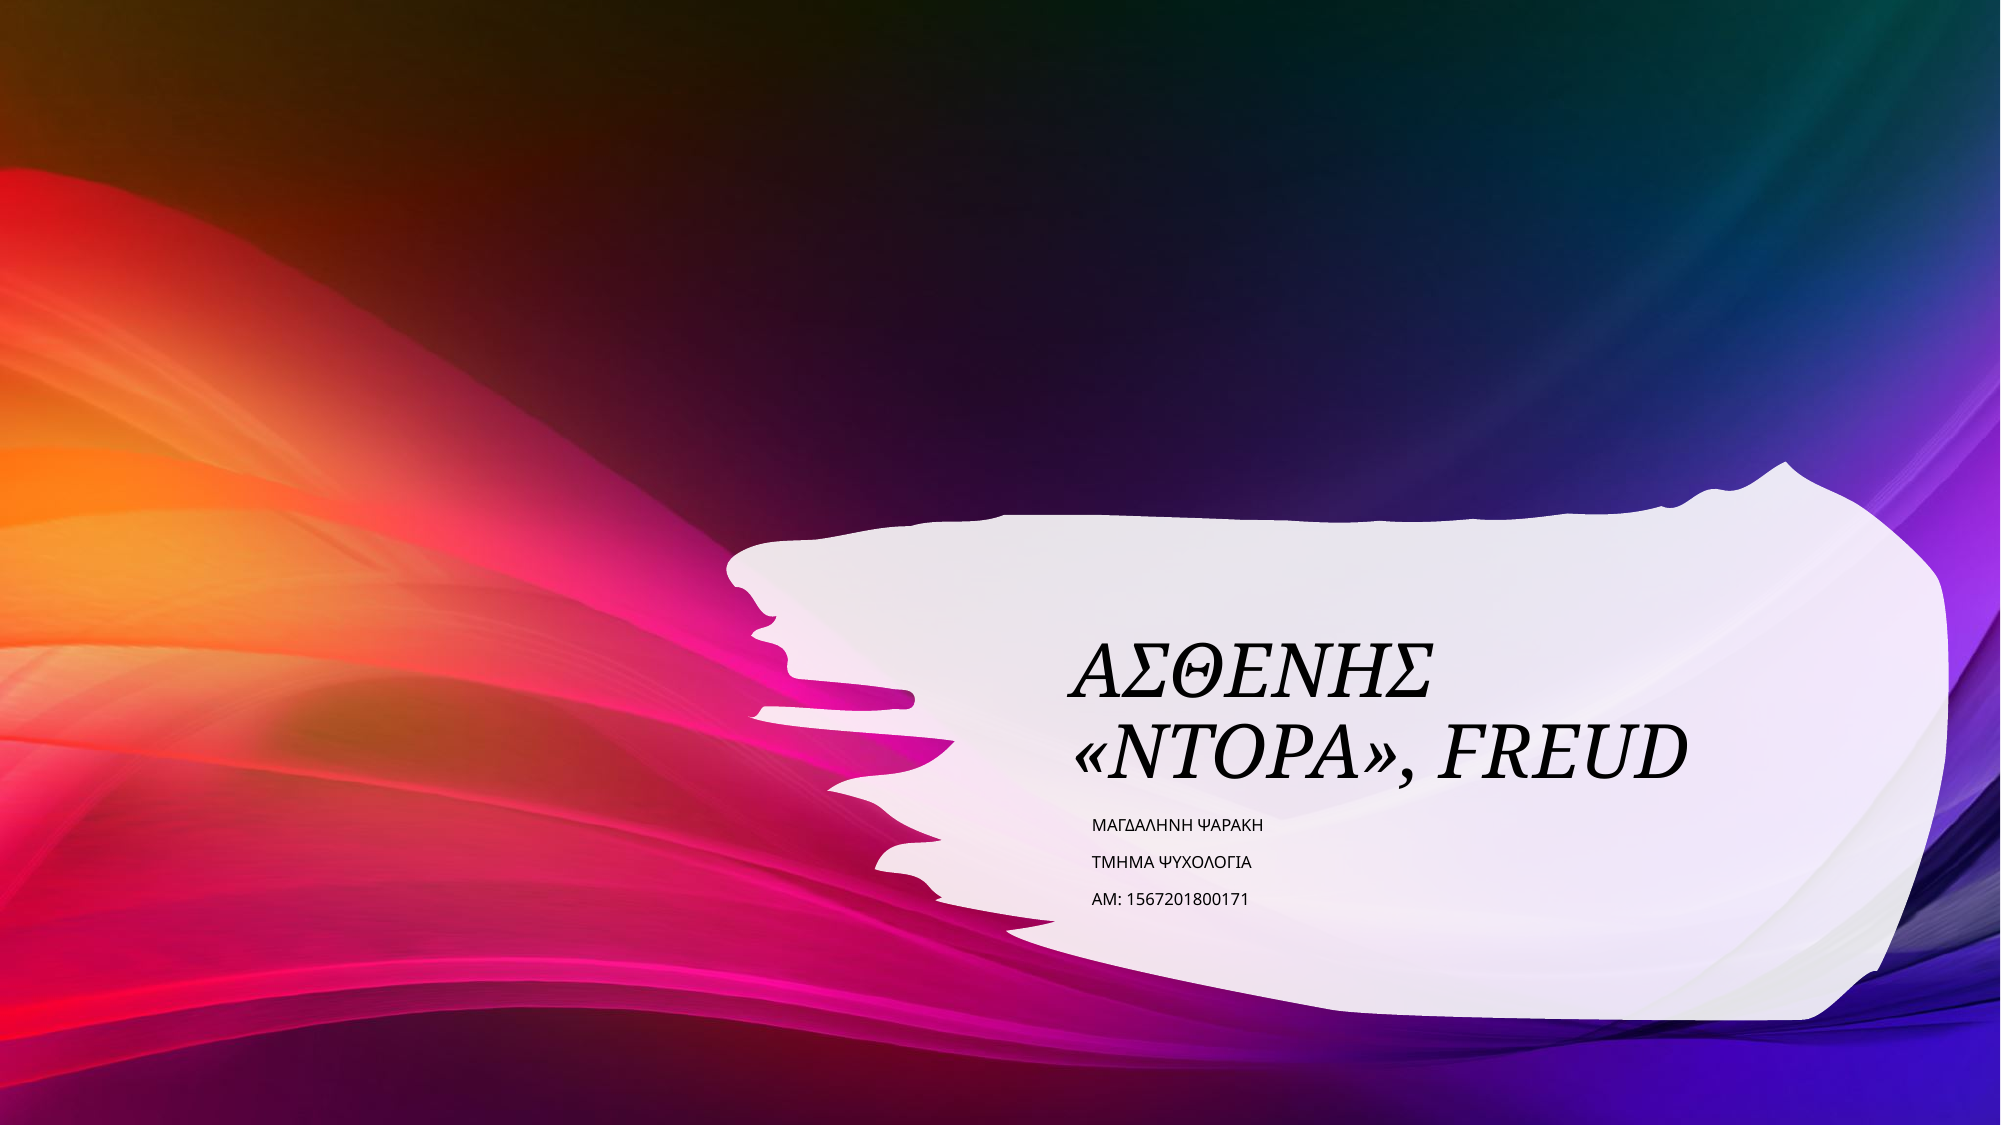

# ΑΣΘΕΝΗΣ «ΝΤΟΡΑ», FREUD
ΜΑΓΔΑΛΗΝΗ ΨΑΡΑΚΗ
ΤΜΗΜΑ ΨΥΧΟΛΟΓΙΑ
ΑΜ: 1567201800171